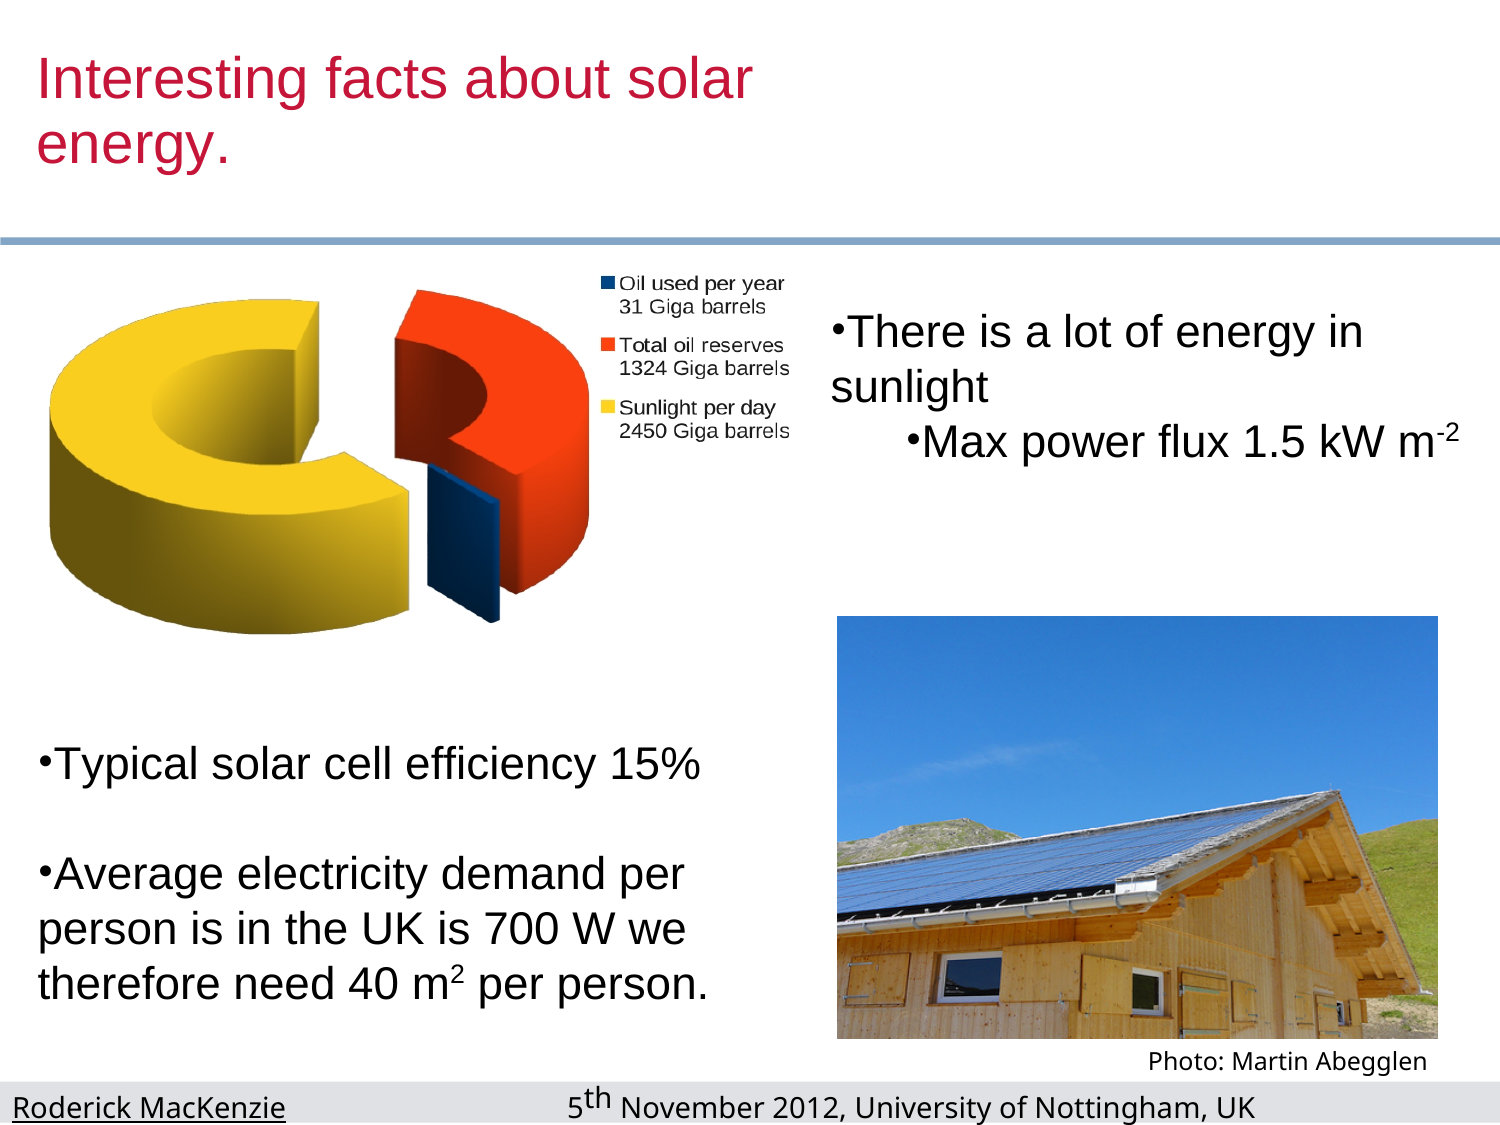

# Interesting facts about solar energy.
There is a lot of energy in sunlight
Max power flux 1.5 kW m-2
Typical solar cell efficiency 15%
Average electricity demand per person is in the UK is 700 W we therefore need 40 m2 per person.
Photo: Martin Abegglen